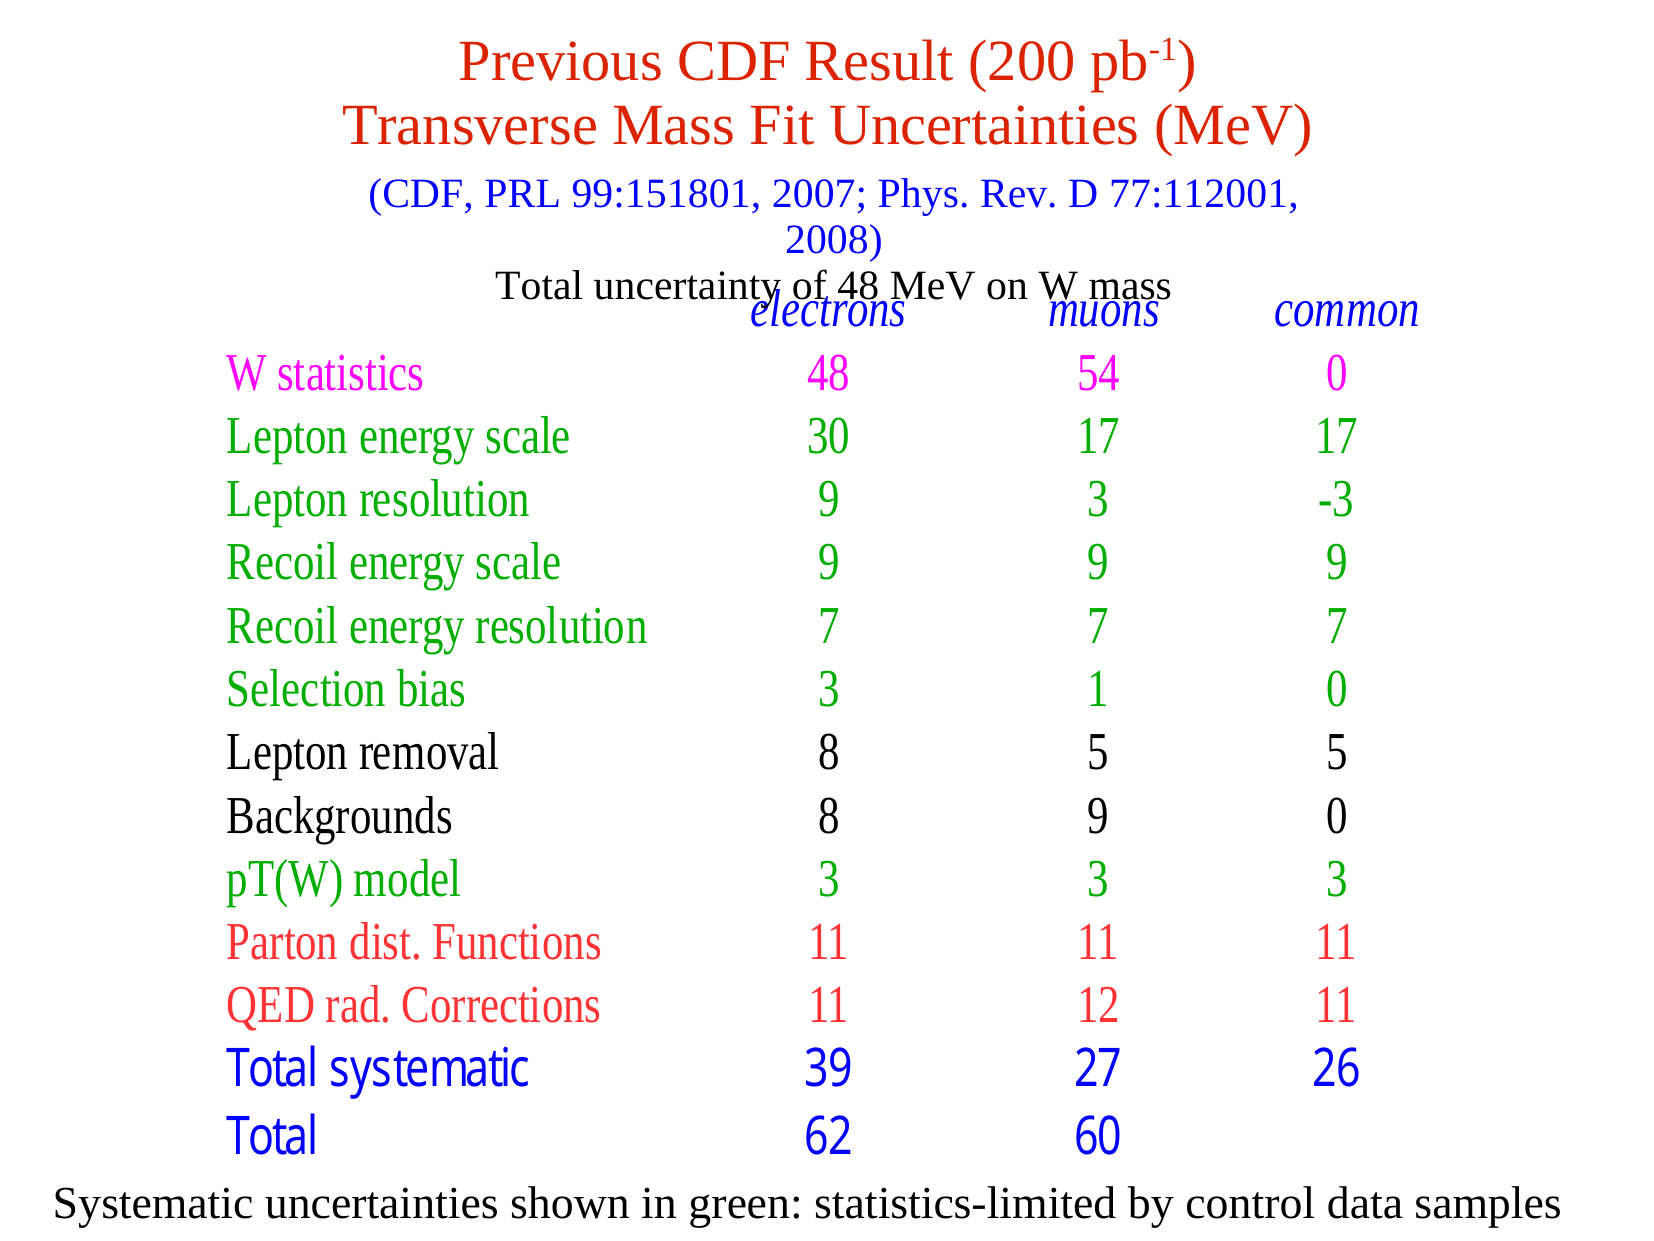

# Previous CDF Result (200 pb-1) Transverse Mass Fit Uncertainties (MeV)
(CDF, PRL 99:151801, 2007; Phys. Rev. D 77:112001, 2008)
Total uncertainty of 48 MeV on W mass
Systematic uncertainties shown in green: statistics-limited by control data samples